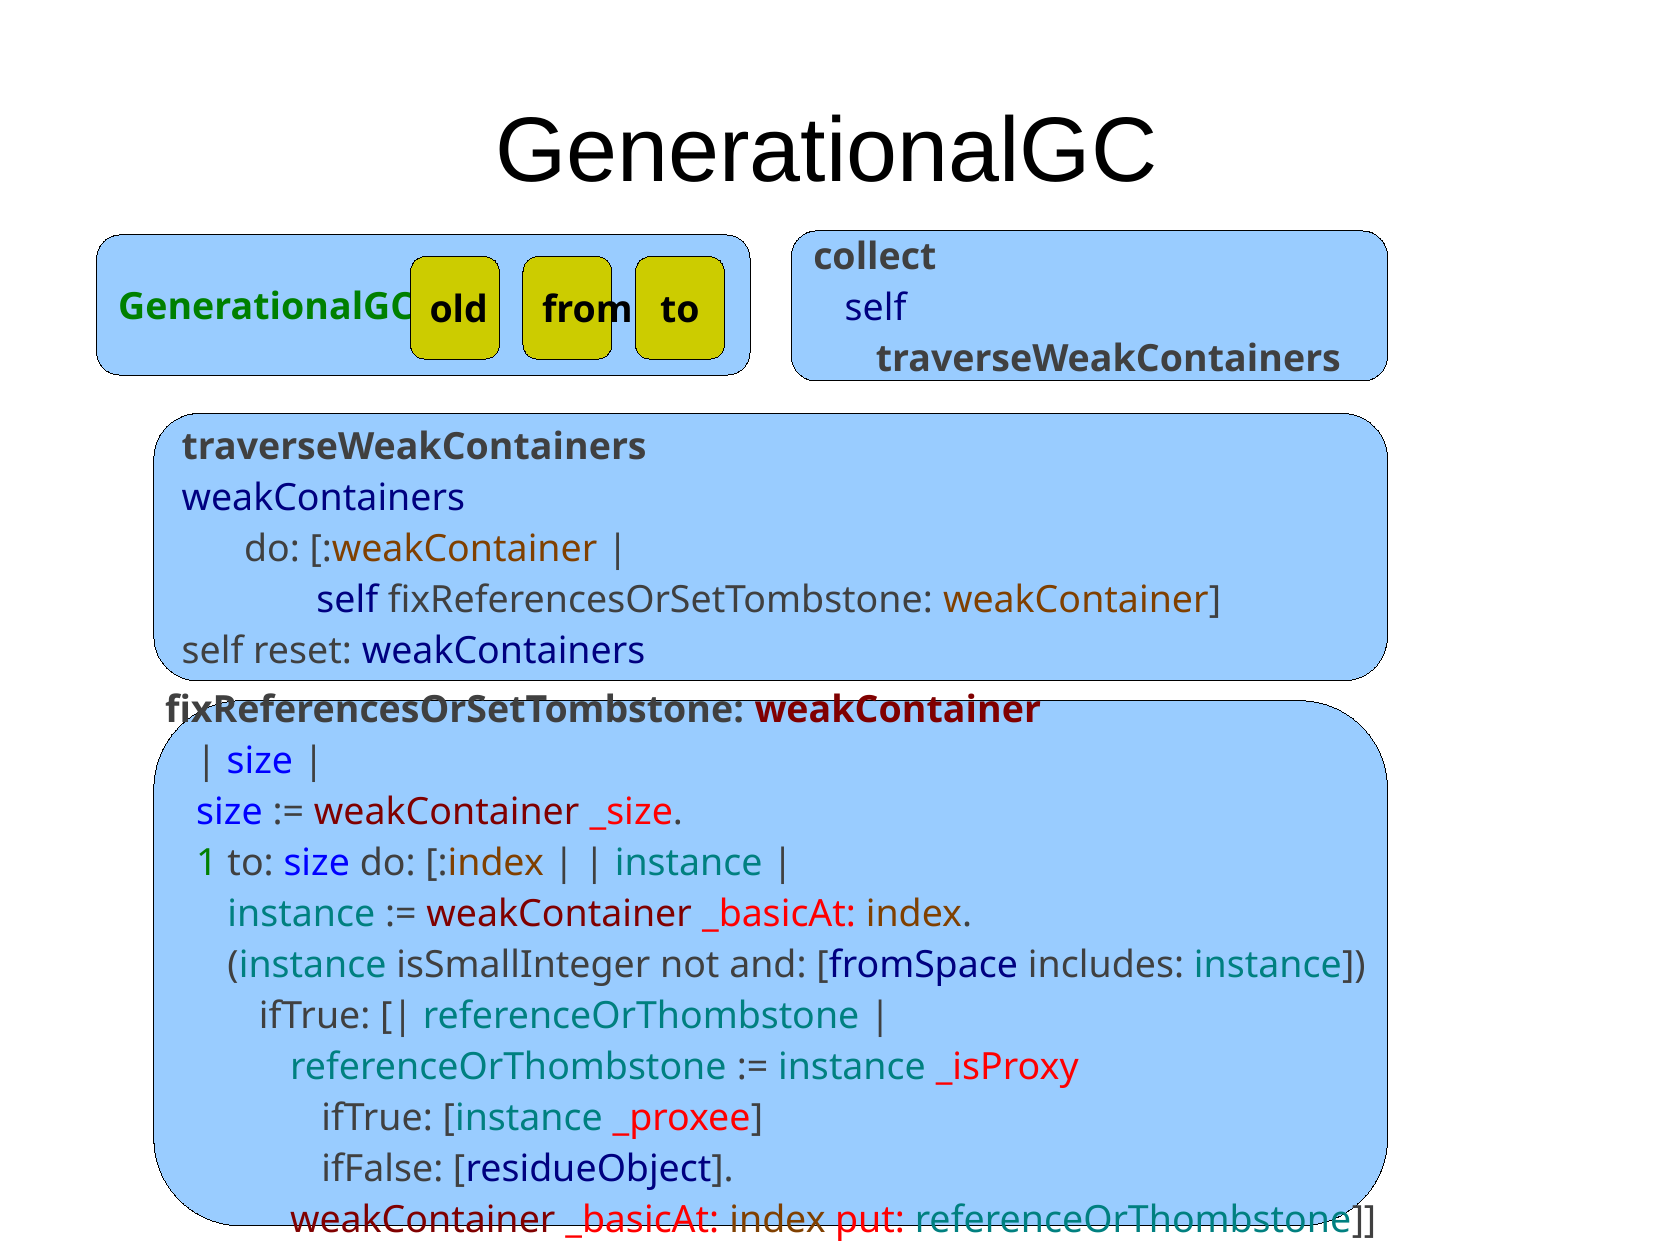

GenerationalGC
collect
	self
		traverseWeakContainers
GenerationalGC
old
from
to
traverseWeakContainers
weakContainers
		do: [:weakContainer |
				 self fixReferencesOrSetTombstone: weakContainer]
self reset: weakContainers
fixReferencesOrSetTombstone: weakContainer
	| size |
	size := weakContainer _size.
	1 to: size do: [:index | | instance |
		instance := weakContainer _basicAt: index.
		(instance isSmallInteger not and: [fromSpace includes: instance])
			ifTrue: [| referenceOrThombstone |
				referenceOrThombstone := instance _isProxy
					ifTrue: [instance _proxee]
					ifFalse: [residueObject].
				weakContainer _basicAt: index put: referenceOrThombstone]]